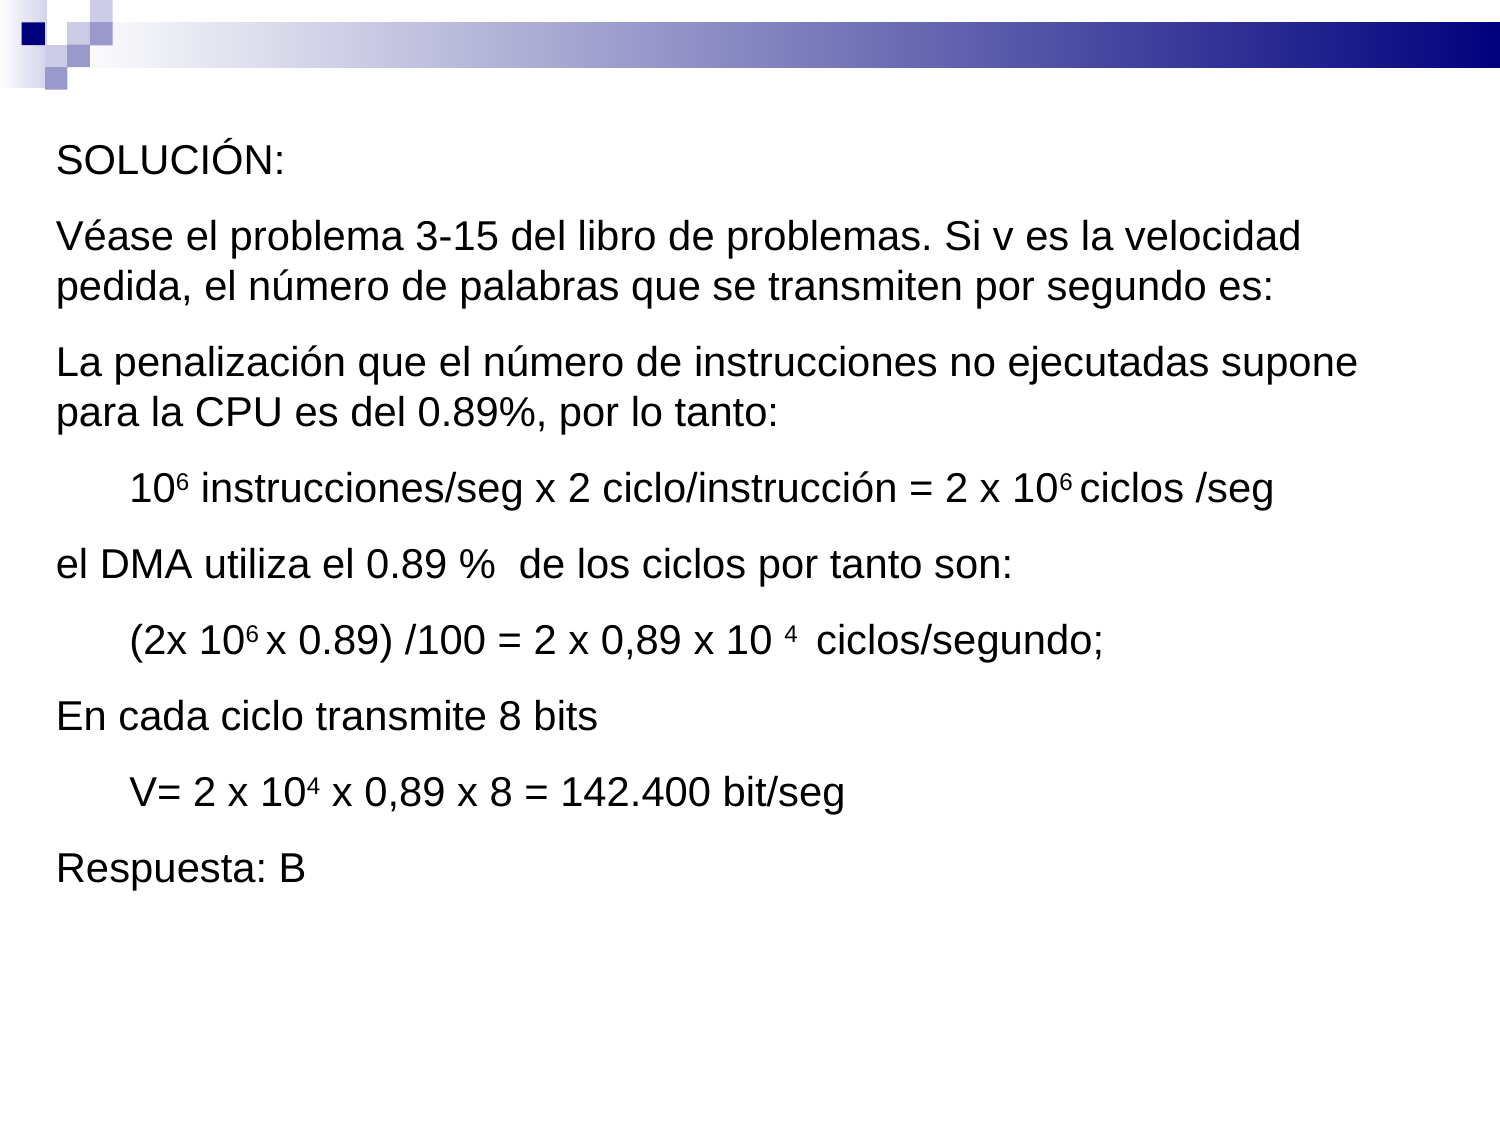

SOLUCIÓN:
Véase el problema 3-15 del libro de problemas. Si v es la velocidad pedida, el número de palabras que se transmiten por segundo es:
La penalización que el número de instrucciones no ejecutadas supone para la CPU es del 0.89%, por lo tanto:
	106 instrucciones/seg x 2 ciclo/instrucción = 2 x 106 ciclos /seg
el DMA utiliza el 0.89 % de los ciclos por tanto son:
	(2x 106 x 0.89) /100 = 2 x 0,89 x 10 4 ciclos/segundo;
En cada ciclo transmite 8 bits
	V= 2 x 104 x 0,89 x 8 = 142.400 bit/seg
Respuesta: B